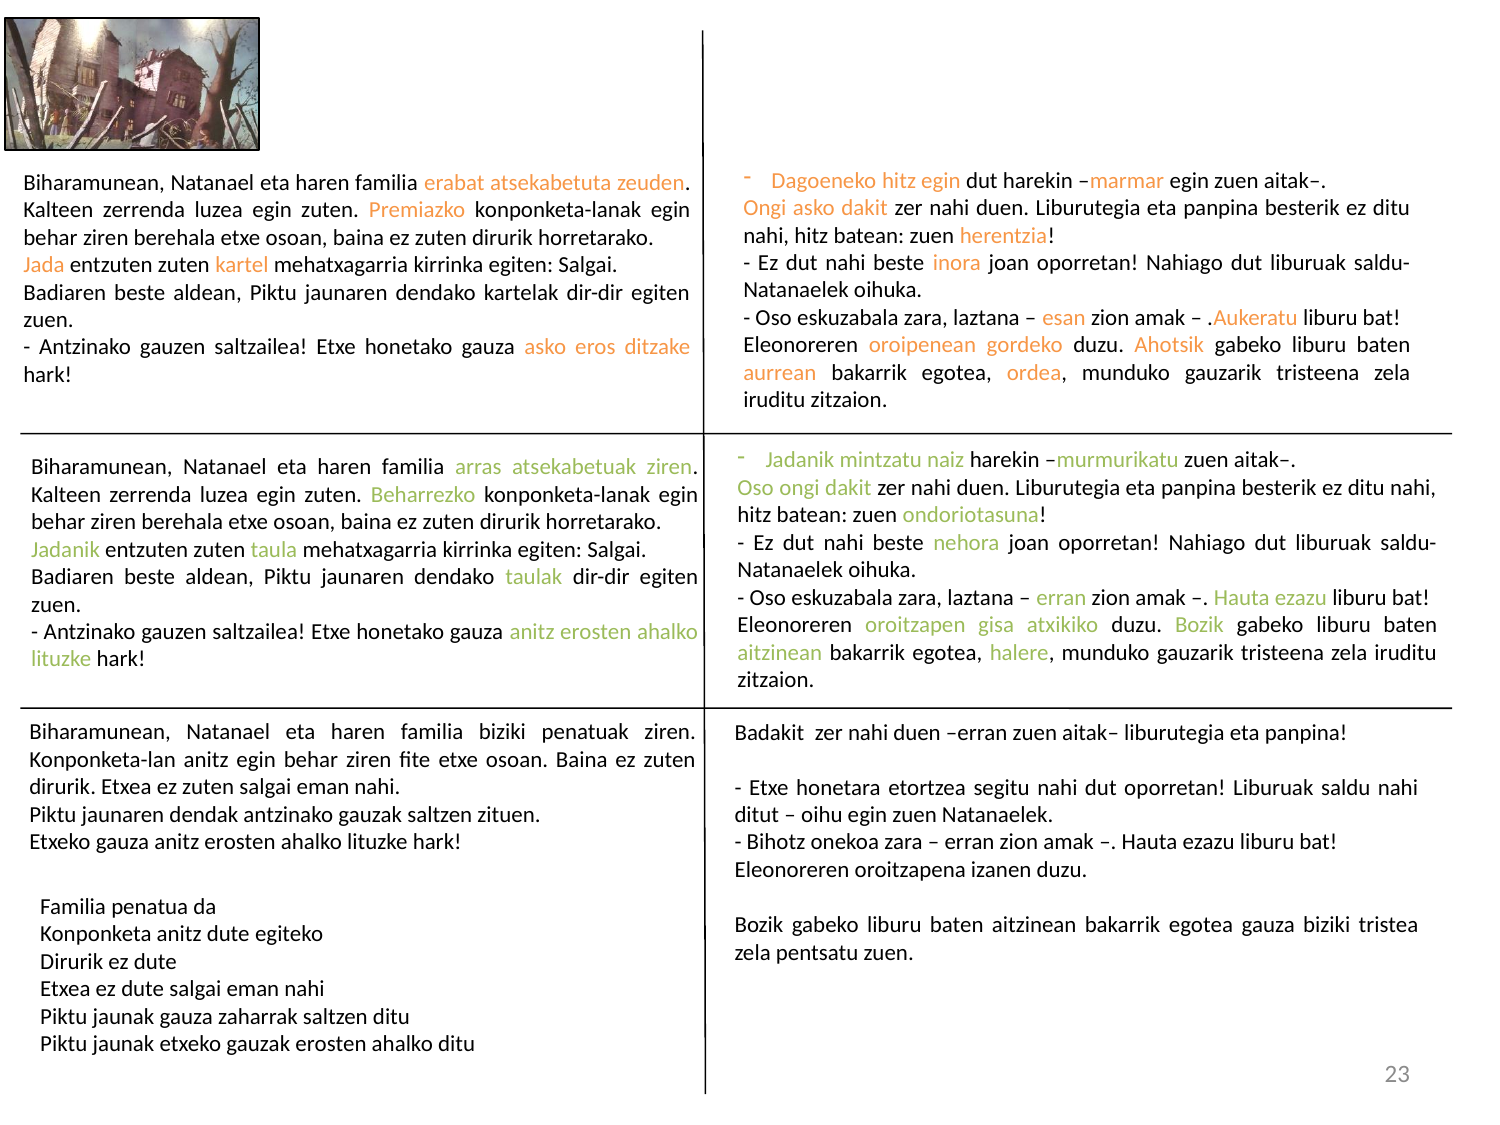

Dagoeneko hitz egin dut harekin –marmar egin zuen aitak–.
Ongi asko dakit zer nahi duen. Liburutegia eta panpina besterik ez ditu nahi, hitz batean: zuen herentzia!
- Ez dut nahi beste inora joan oporretan! Nahiago dut liburuak saldu- Natanaelek oihuka.
- Oso eskuzabala zara, laztana – esan zion amak – .Aukeratu liburu bat!
Eleonoreren oroipenean gordeko duzu. Ahotsik gabeko liburu baten aurrean bakarrik egotea, ordea, munduko gauzarik tristeena zela iruditu zitzaion.
Biharamunean, Natanael eta haren familia erabat atsekabetuta zeuden. Kalteen zerrenda luzea egin zuten. Premiazko konponketa-lanak egin behar ziren berehala etxe osoan, baina ez zuten dirurik horretarako.
Jada entzuten zuten kartel mehatxagarria kirrinka egiten: Salgai.
Badiaren beste aldean, Piktu jaunaren dendako kartelak dir-dir egiten zuen.
- Antzinako gauzen saltzailea! Etxe honetako gauza asko eros ditzake hark!
Jadanik mintzatu naiz harekin –murmurikatu zuen aitak–.
Oso ongi dakit zer nahi duen. Liburutegia eta panpina besterik ez ditu nahi, hitz batean: zuen ondoriotasuna!
- Ez dut nahi beste nehora joan oporretan! Nahiago dut liburuak saldu- Natanaelek oihuka.
- Oso eskuzabala zara, laztana – erran zion amak –. Hauta ezazu liburu bat!
Eleonoreren oroitzapen gisa atxikiko duzu. Bozik gabeko liburu baten aitzinean bakarrik egotea, halere, munduko gauzarik tristeena zela iruditu zitzaion.
Biharamunean, Natanael eta haren familia arras atsekabetuak ziren. Kalteen zerrenda luzea egin zuten. Beharrezko konponketa-lanak egin behar ziren berehala etxe osoan, baina ez zuten dirurik horretarako.
Jadanik entzuten zuten taula mehatxagarria kirrinka egiten: Salgai.
Badiaren beste aldean, Piktu jaunaren dendako taulak dir-dir egiten zuen.
- Antzinako gauzen saltzailea! Etxe honetako gauza anitz erosten ahalko lituzke hark!
Biharamunean, Natanael eta haren familia biziki penatuak ziren. Konponketa-lan anitz egin behar ziren fite etxe osoan. Baina ez zuten dirurik. Etxea ez zuten salgai eman nahi.
Piktu jaunaren dendak antzinako gauzak saltzen zituen.
Etxeko gauza anitz erosten ahalko lituzke hark!
Badakit zer nahi duen –erran zuen aitak– liburutegia eta panpina!
- Etxe honetara etortzea segitu nahi dut oporretan! Liburuak saldu nahi ditut – oihu egin zuen Natanaelek.
- Bihotz onekoa zara – erran zion amak –. Hauta ezazu liburu bat!
Eleonoreren oroitzapena izanen duzu.
Bozik gabeko liburu baten aitzinean bakarrik egotea gauza biziki tristea zela pentsatu zuen.
Familia penatua da
Konponketa anitz dute egiteko
Dirurik ez dute
Etxea ez dute salgai eman nahi
Piktu jaunak gauza zaharrak saltzen ditu
Piktu jaunak etxeko gauzak erosten ahalko ditu